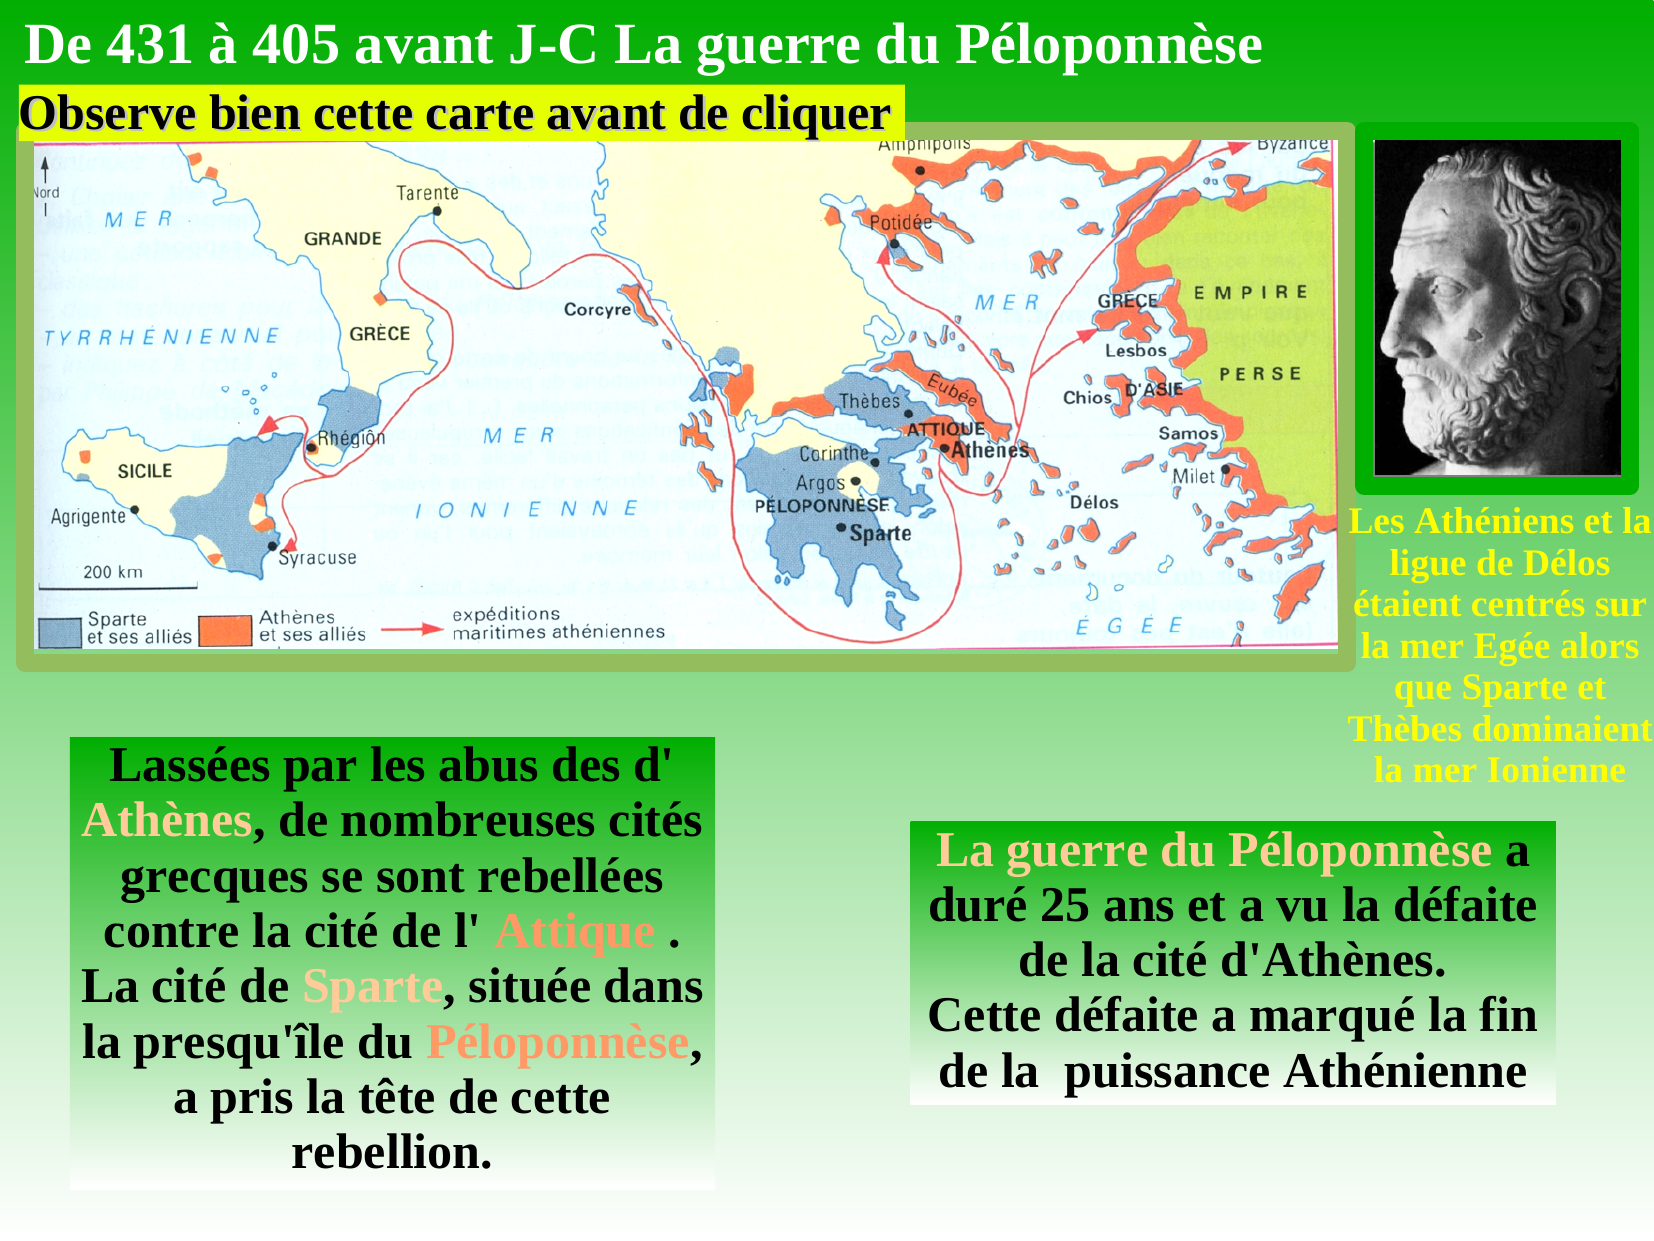

De 431 à 405 avant J-C La guerre du Péloponnèse
Observe bien cette carte avant de cliquer
Les Athéniens et la ligue de Délos étaient centrés sur la mer Egée alors que Sparte et Thèbes dominaient la mer Ionienne
Lassées par les abus des d' Athènes, de nombreuses cités grecques se sont rebellées contre la cité de l' Attique . La cité de Sparte, située dans la presqu'île du Péloponnèse, a pris la tête de cette rebellion.
La guerre du Péloponnèse a duré 25 ans et a vu la défaite de la cité d'Athènes.
Cette défaite a marqué la fin de la puissance Athénienne